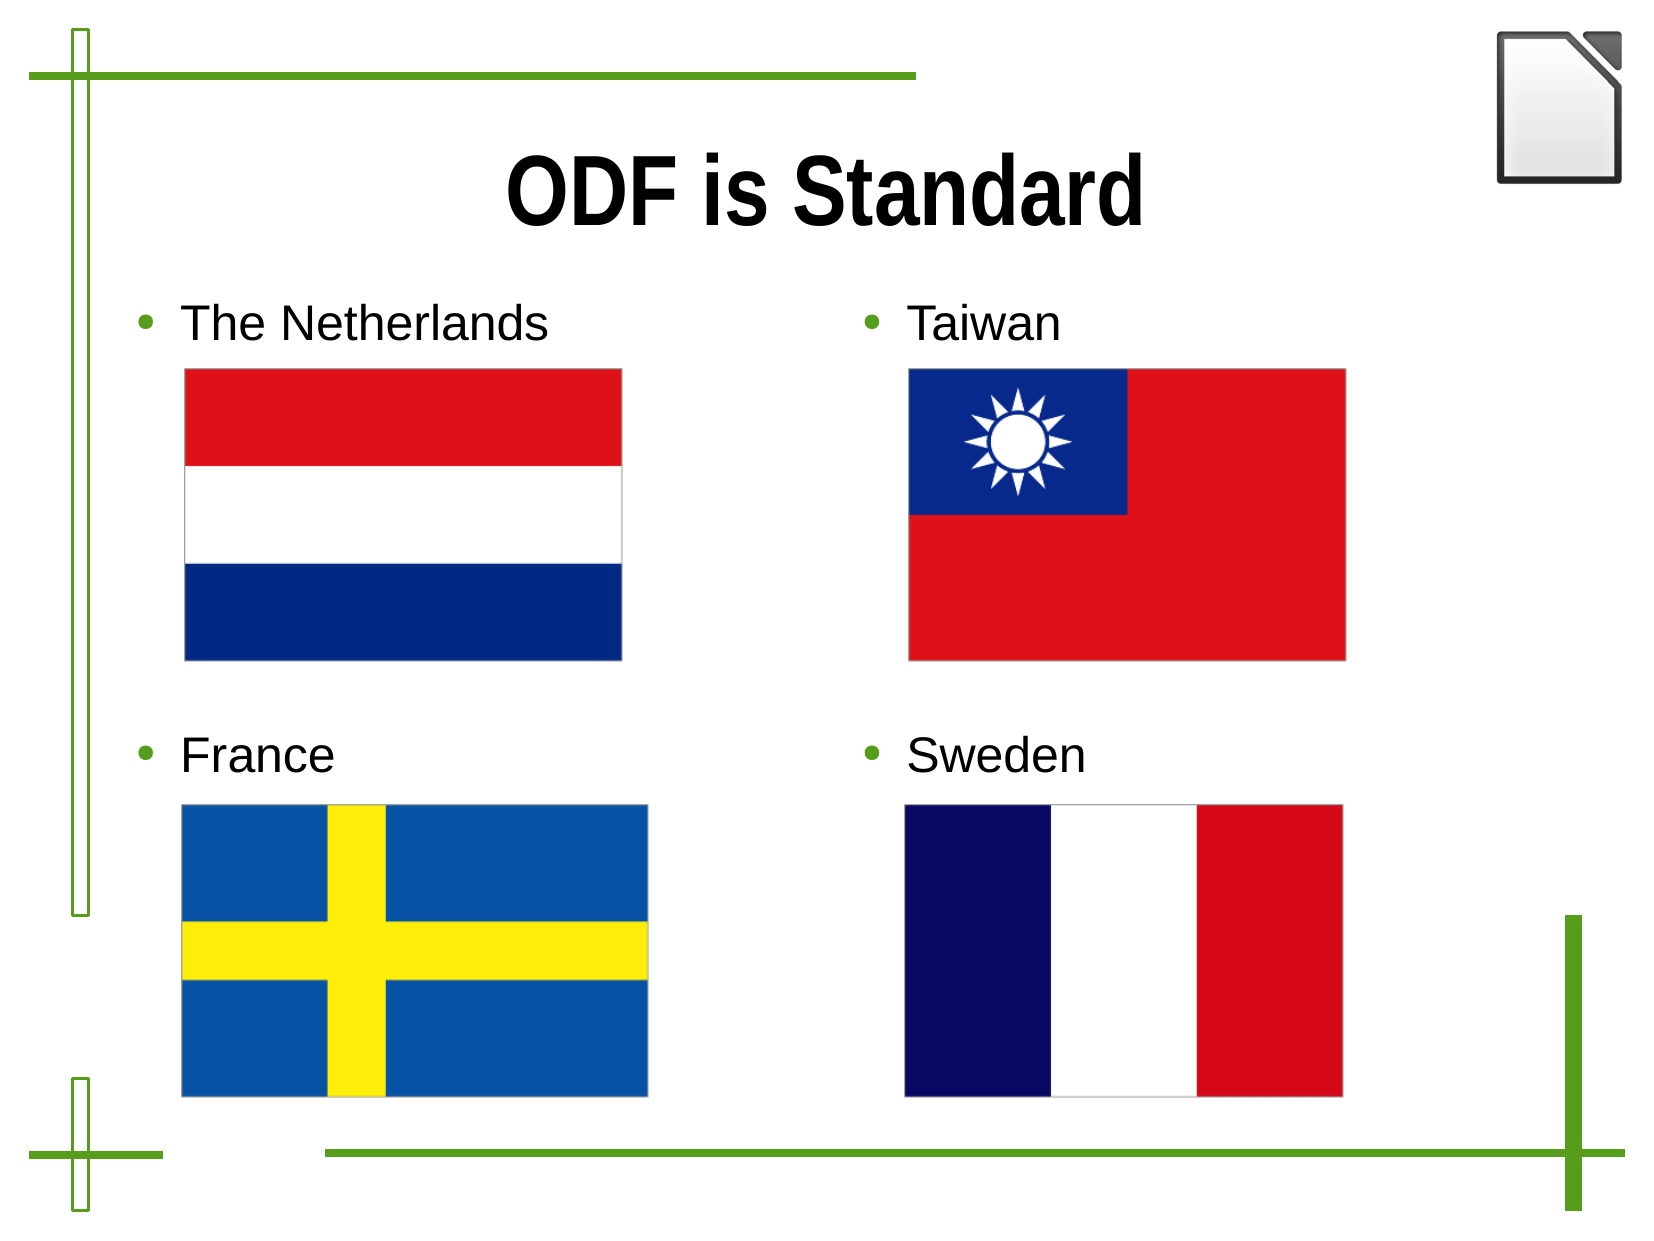

# ODF is Standard
The Netherlands
Taiwan
France
Sweden